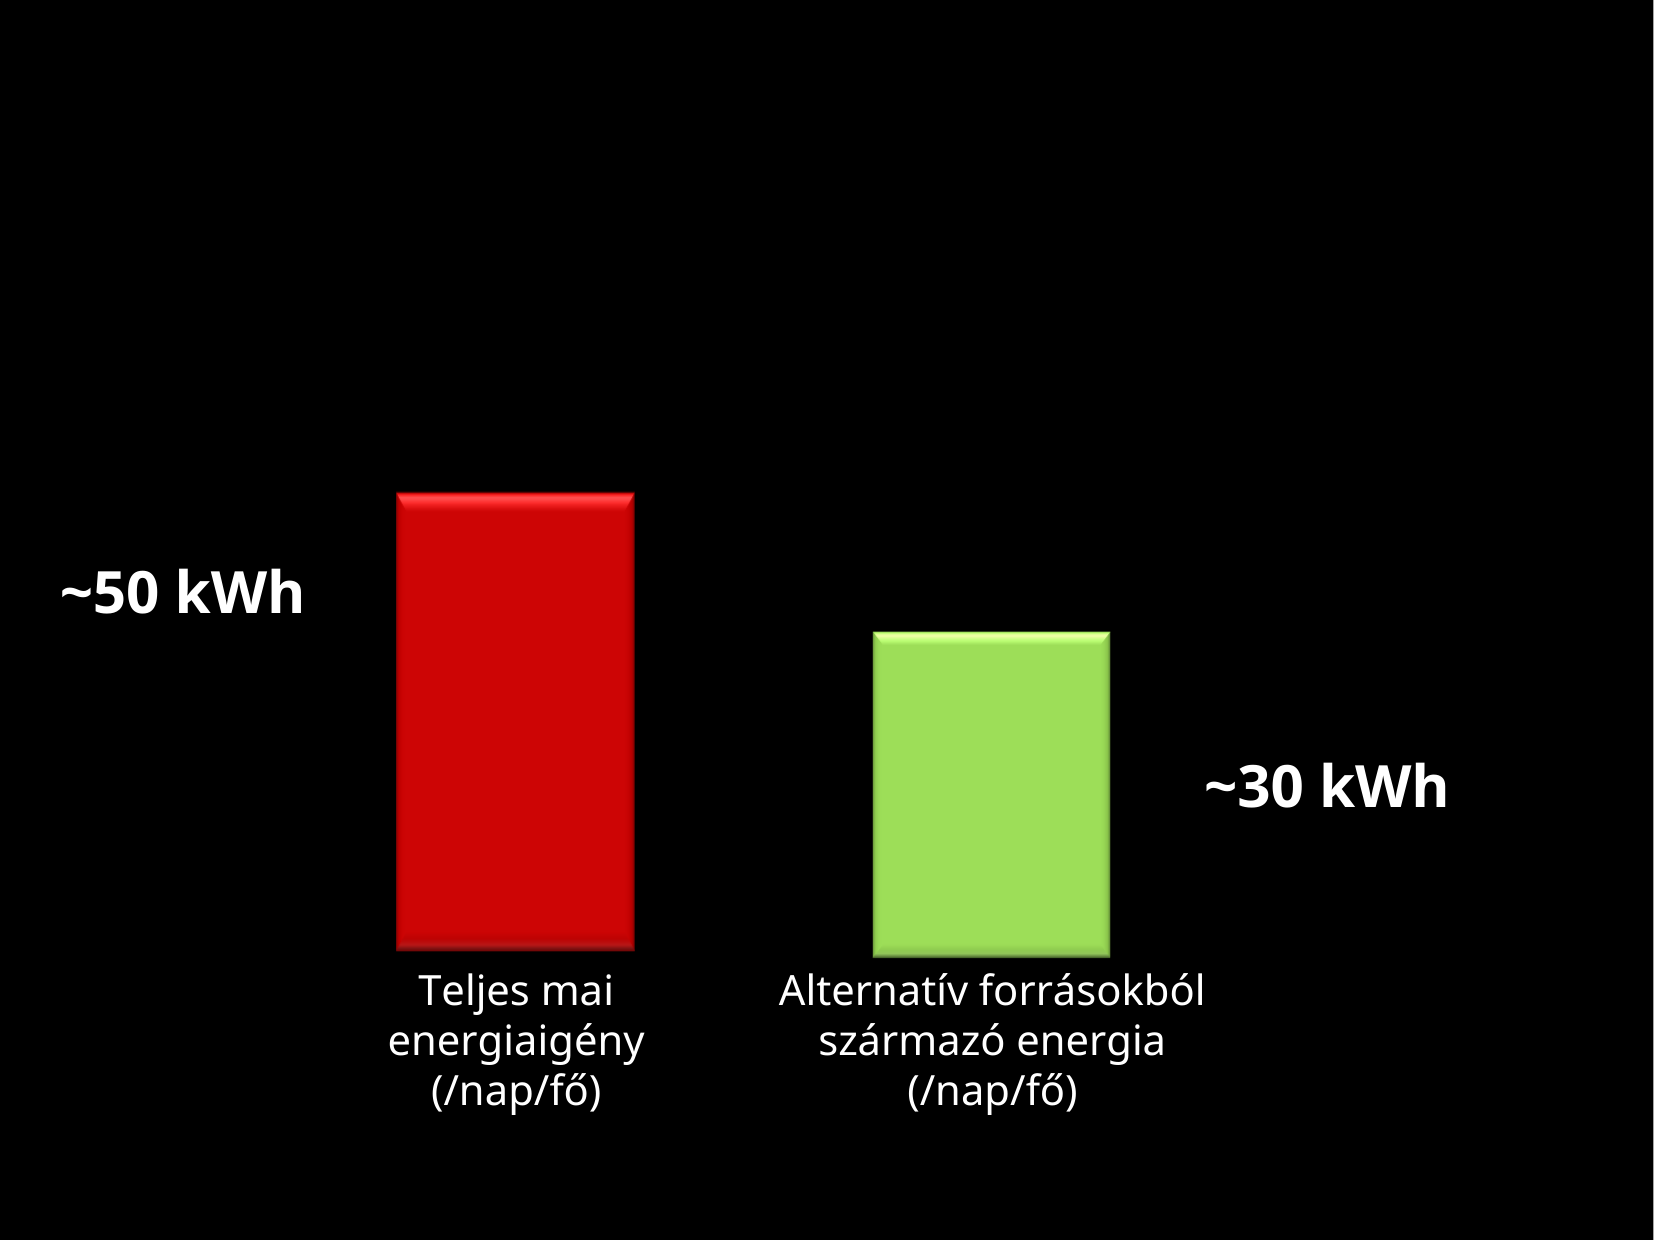

~50 kWh
 ~30 kWh
Teljes mai energiaigény
(/nap/fő)
Alternatív forrásokból származó energia
(/nap/fő)